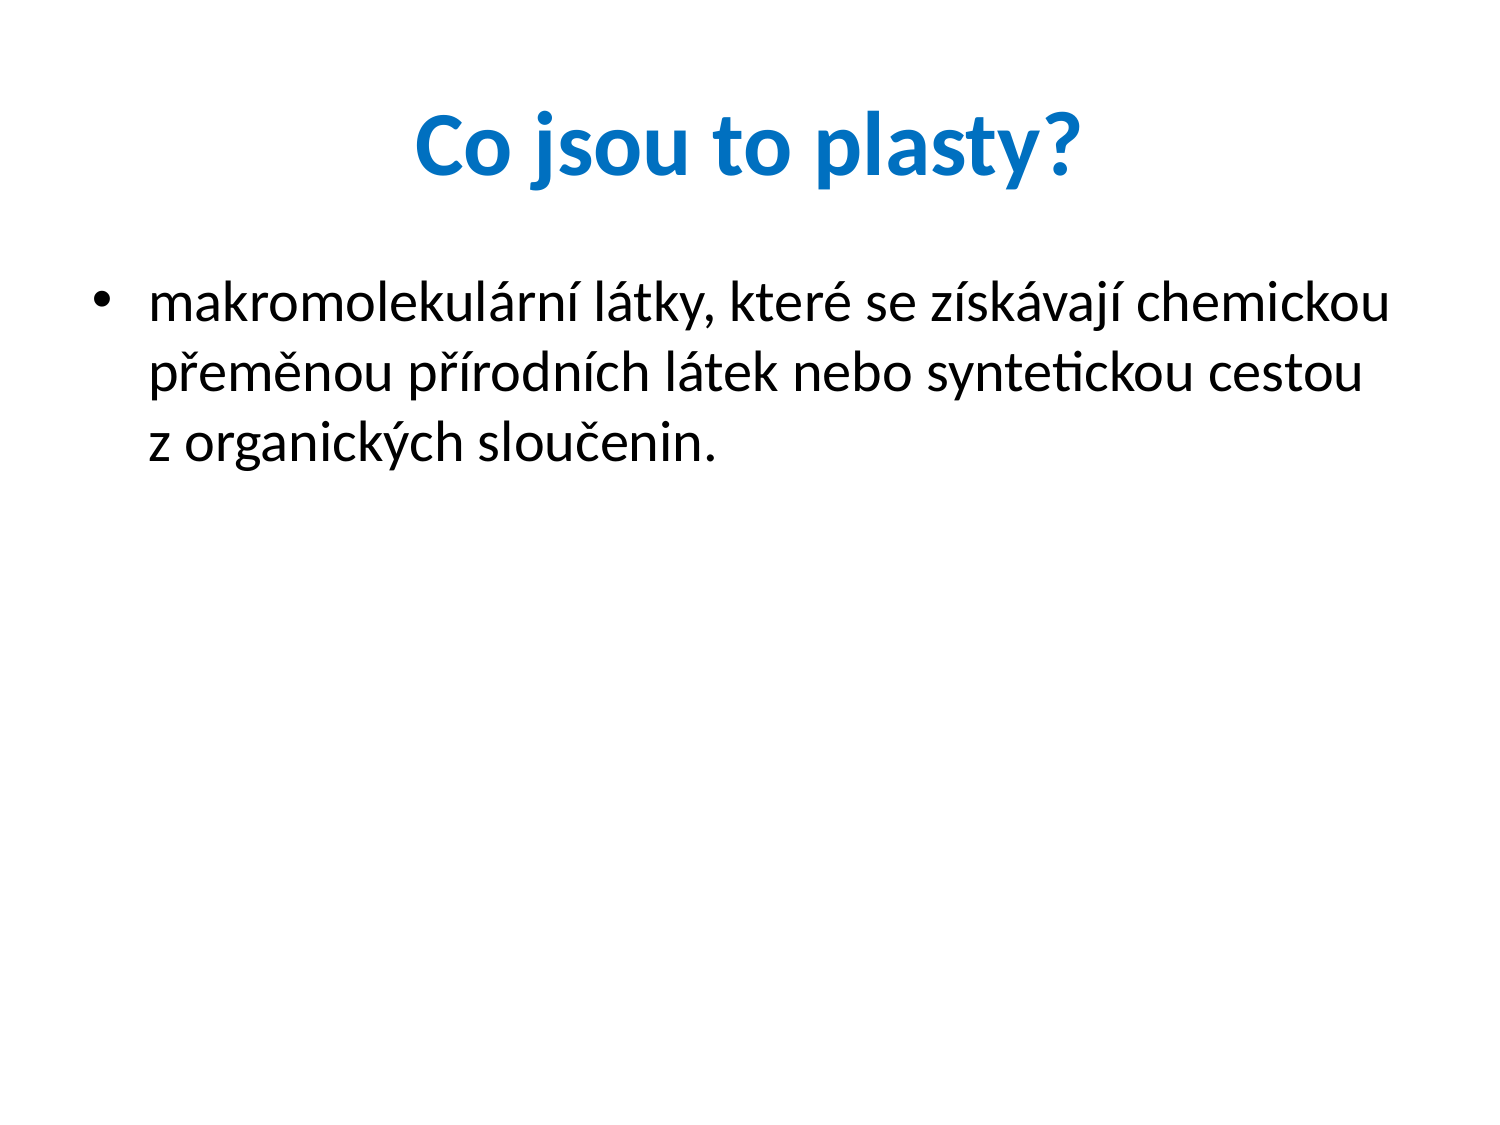

# Co jsou to plasty?
makromolekulární látky, které se získávají chemickou přeměnou přírodních látek nebo syntetickou cestou
z organických sloučenin.